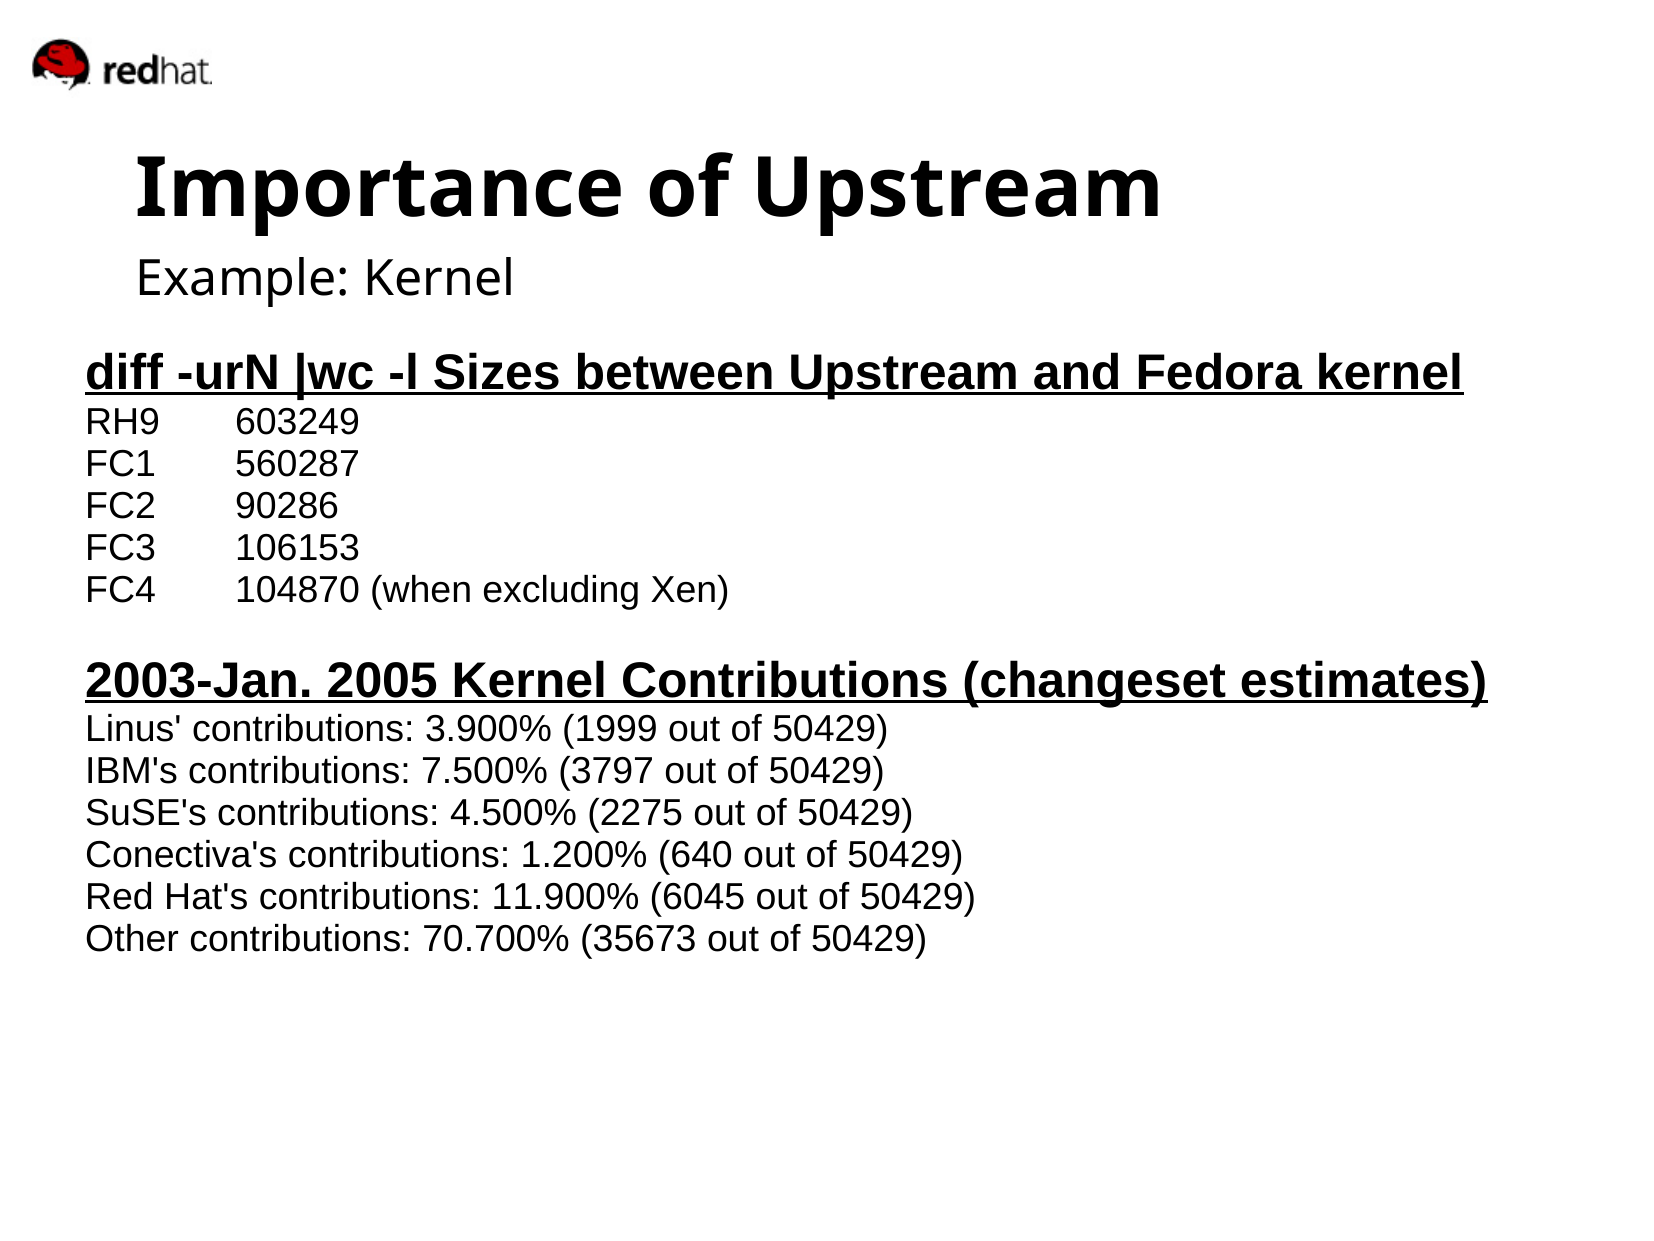

# Importance of Upstream Example: Kernel
diff -urN |wc -l Sizes between Upstream and Fedora kernel
RH9	603249
FC1	560287
FC2	90286
FC3	106153
FC4	104870 (when excluding Xen)
2003-Jan. 2005 Kernel Contributions (changeset estimates)
Linus' contributions: 3.900% (1999 out of 50429)
IBM's contributions: 7.500% (3797 out of 50429)
SuSE's contributions: 4.500% (2275 out of 50429)
Conectiva's contributions: 1.200% (640 out of 50429)
Red Hat's contributions: 11.900% (6045 out of 50429)
Other contributions: 70.700% (35673 out of 50429)